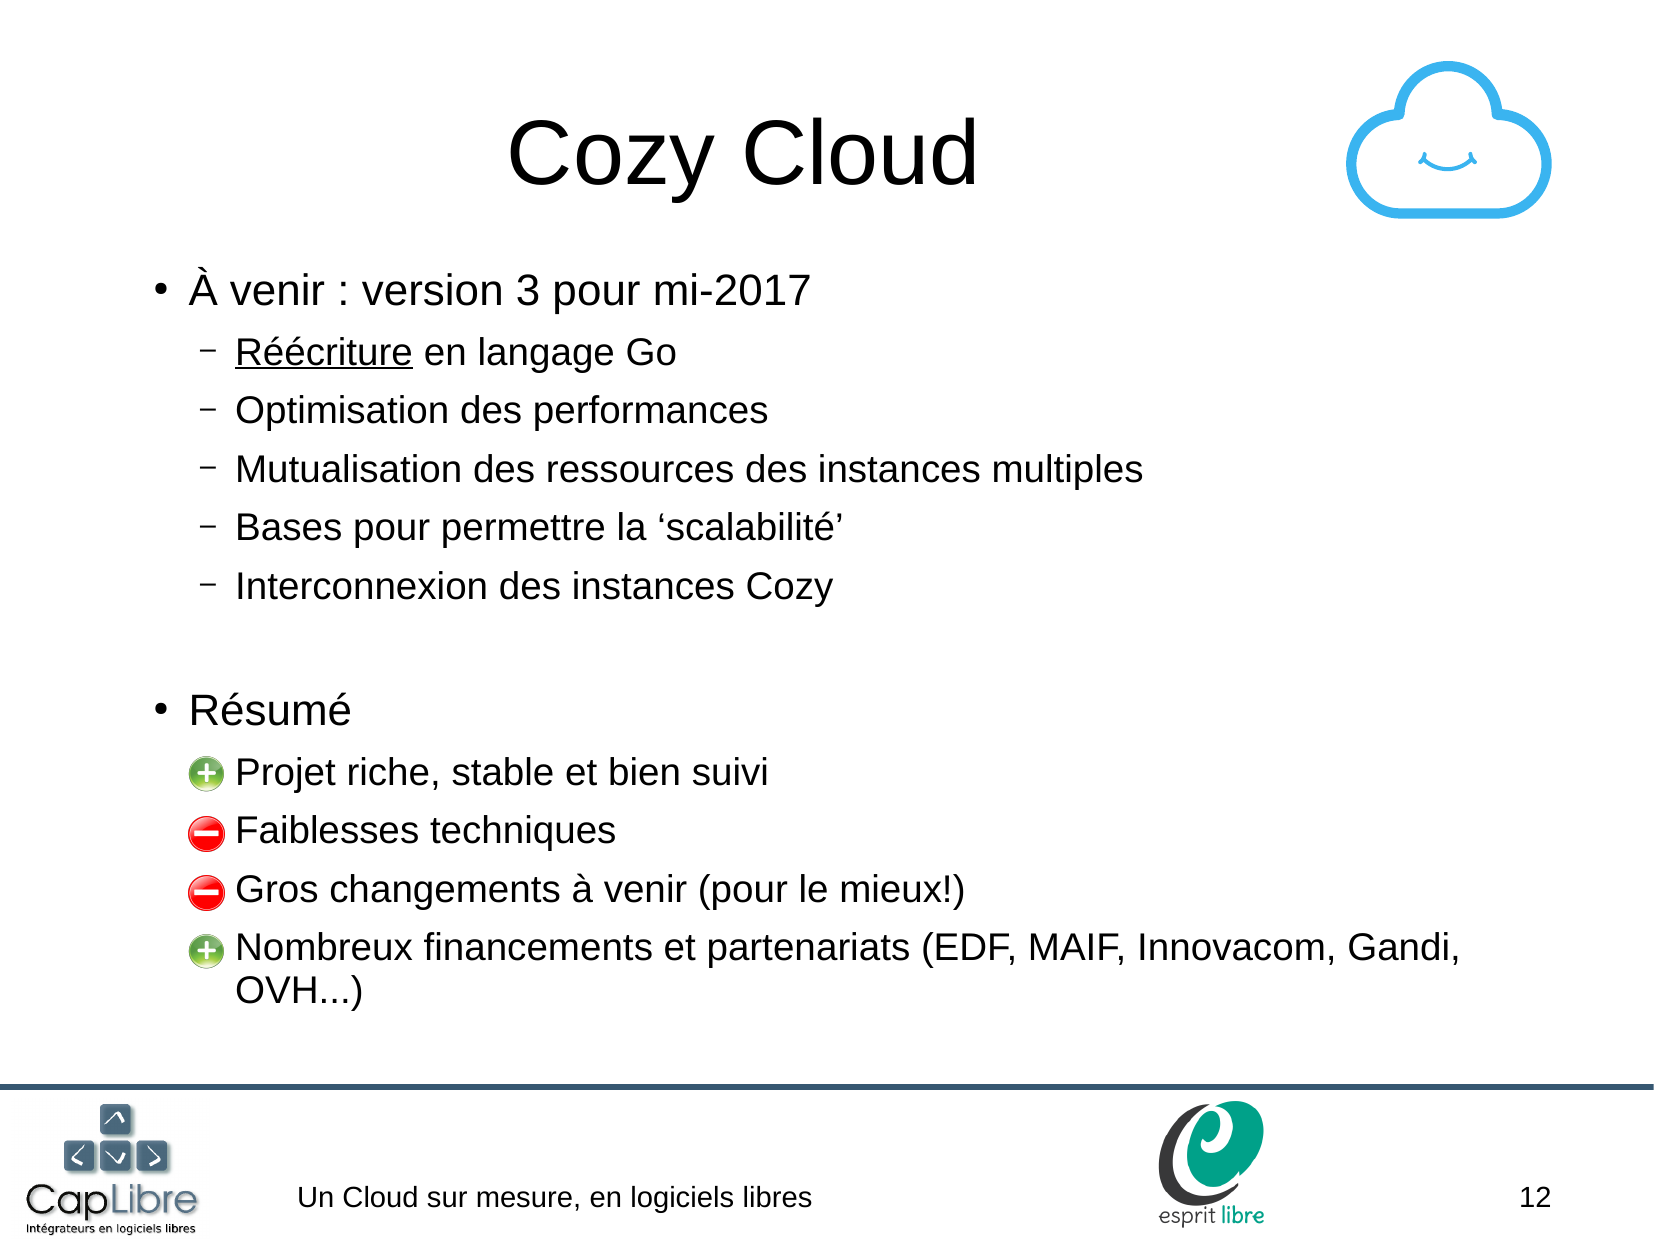

# Cozy Cloud
À venir : version 3 pour mi-2017
Réécriture en langage Go
Optimisation des performances
Mutualisation des ressources des instances multiples
Bases pour permettre la ‘scalabilité’
Interconnexion des instances Cozy
Résumé
Projet riche, stable et bien suivi
Faiblesses techniques
Gros changements à venir (pour le mieux!)
Nombreux financements et partenariats (EDF, MAIF, Innovacom, Gandi, OVH...)
Un Cloud sur mesure, en logiciels libres